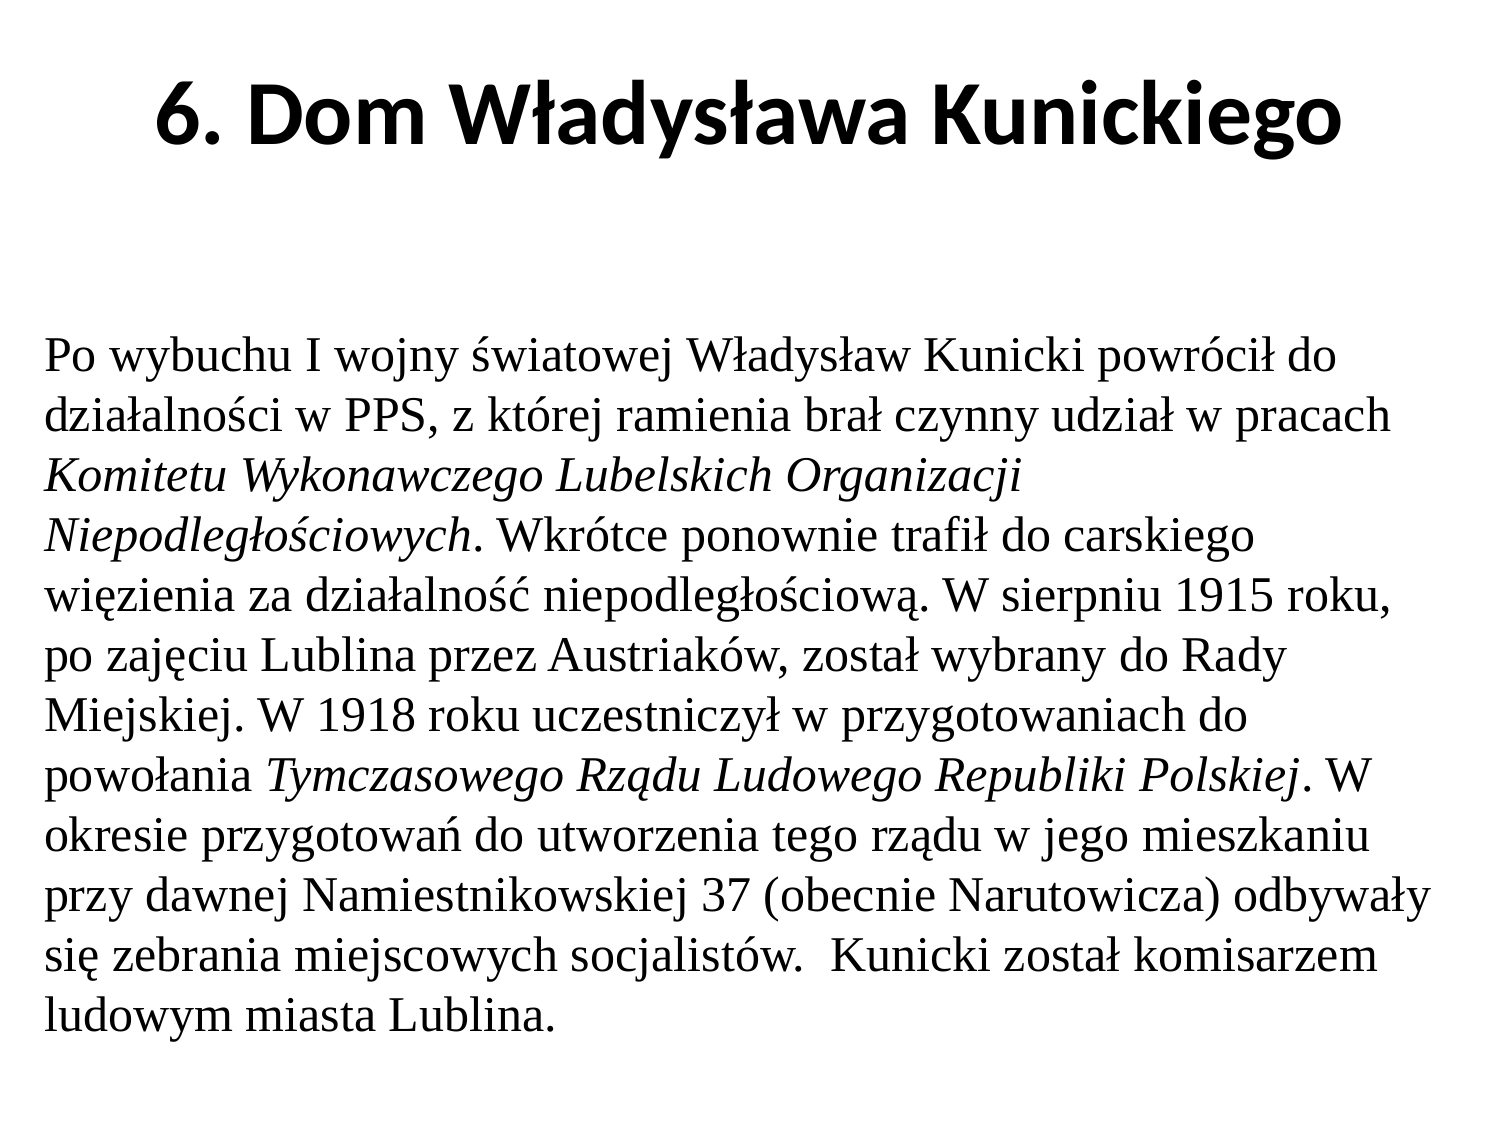

# 6. Dom Władysława Kunickiego
Po wybuchu I wojny światowej Władysław Kunicki powrócił do działalności w PPS, z której ramienia brał czynny udział w pracach Komitetu Wykonawczego Lubelskich Organizacji Niepodległościowych. Wkrótce ponownie trafił do carskiego więzienia za działalność niepodległościową. W sierpniu 1915 roku, po zajęciu Lublina przez Austriaków, został wybrany do Rady Miejskiej. W 1918 roku uczestniczył w przygotowaniach do powołania Tymczasowego Rządu Ludowego Republiki Polskiej. W okresie przygotowań do utworzenia tego rządu w jego mieszkaniu przy dawnej Namiestnikowskiej 37 (obecnie Narutowicza) odbywały się zebrania miejscowych socjalistów.  Kunicki został komisarzem ludowym miasta Lublina.